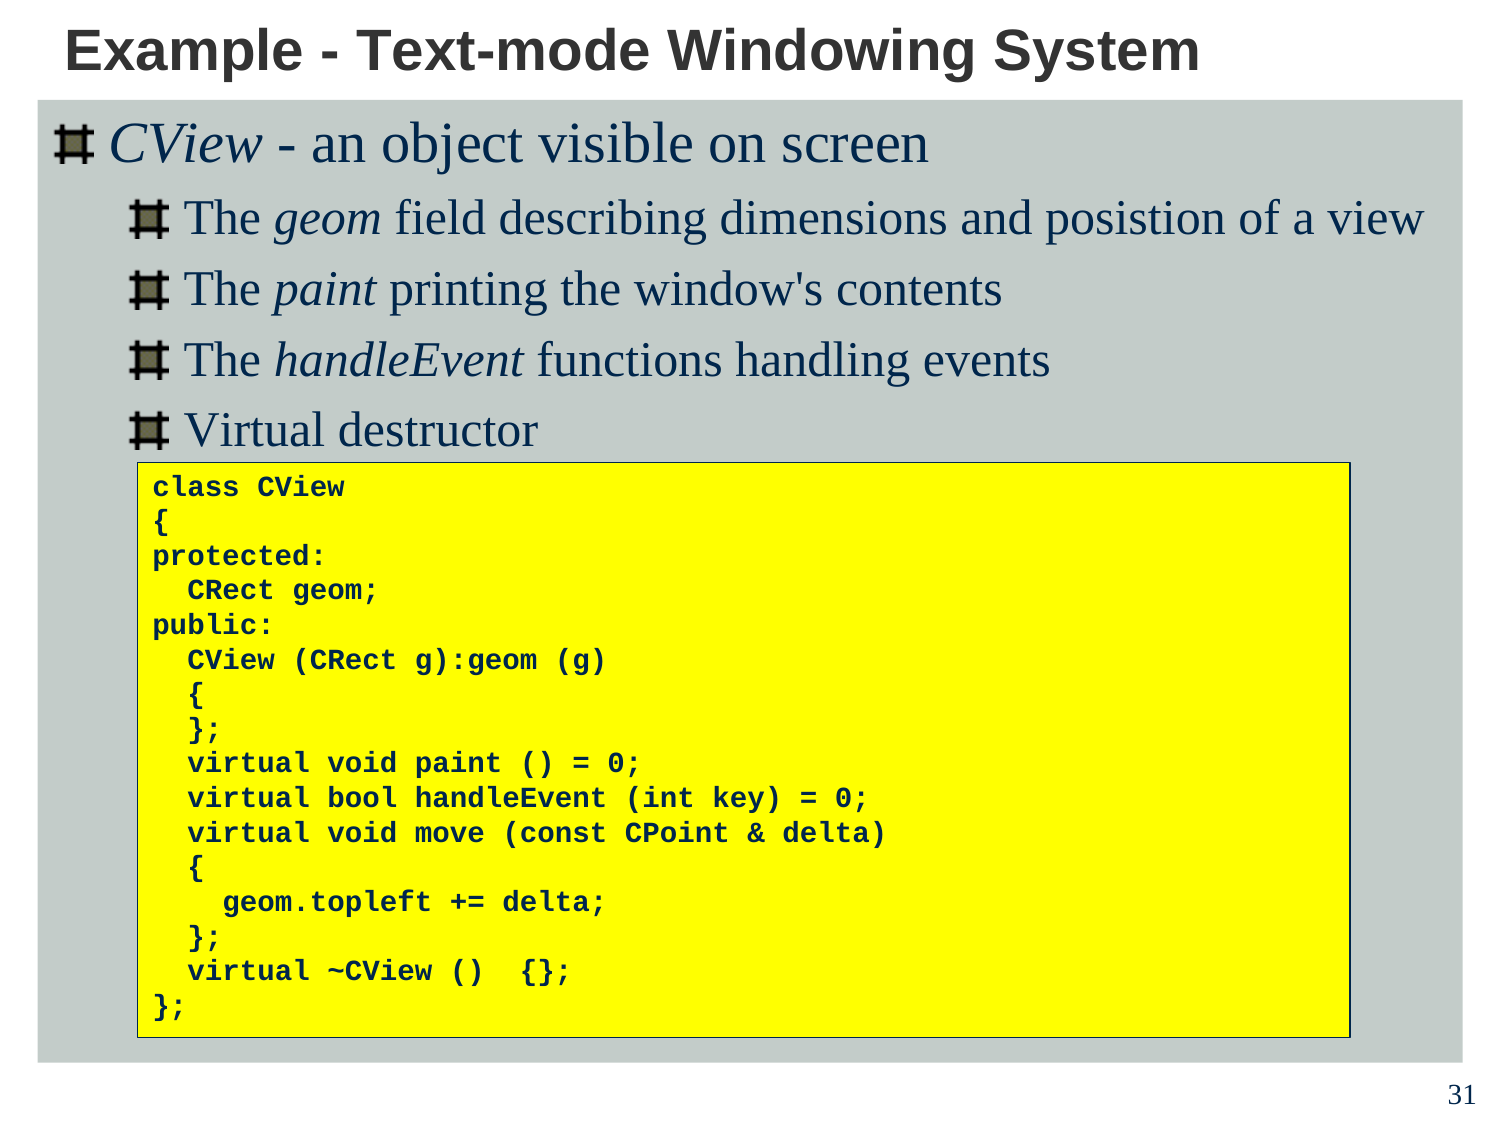

# Example - Text-mode Windowing System
CView - an object visible on screen
The geom field describing dimensions and posistion of a view
The paint printing the window's contents
The handleEvent functions handling events
Virtual destructor
class CView
{
protected:
 CRect geom;
public:
 CView (CRect g):geom (g)
 {
 };
 virtual void paint () = 0;
 virtual bool handleEvent (int key) = 0;
 virtual void move (const CPoint & delta)
 {
 geom.topleft += delta;
 };
 virtual ~CView () {};
};